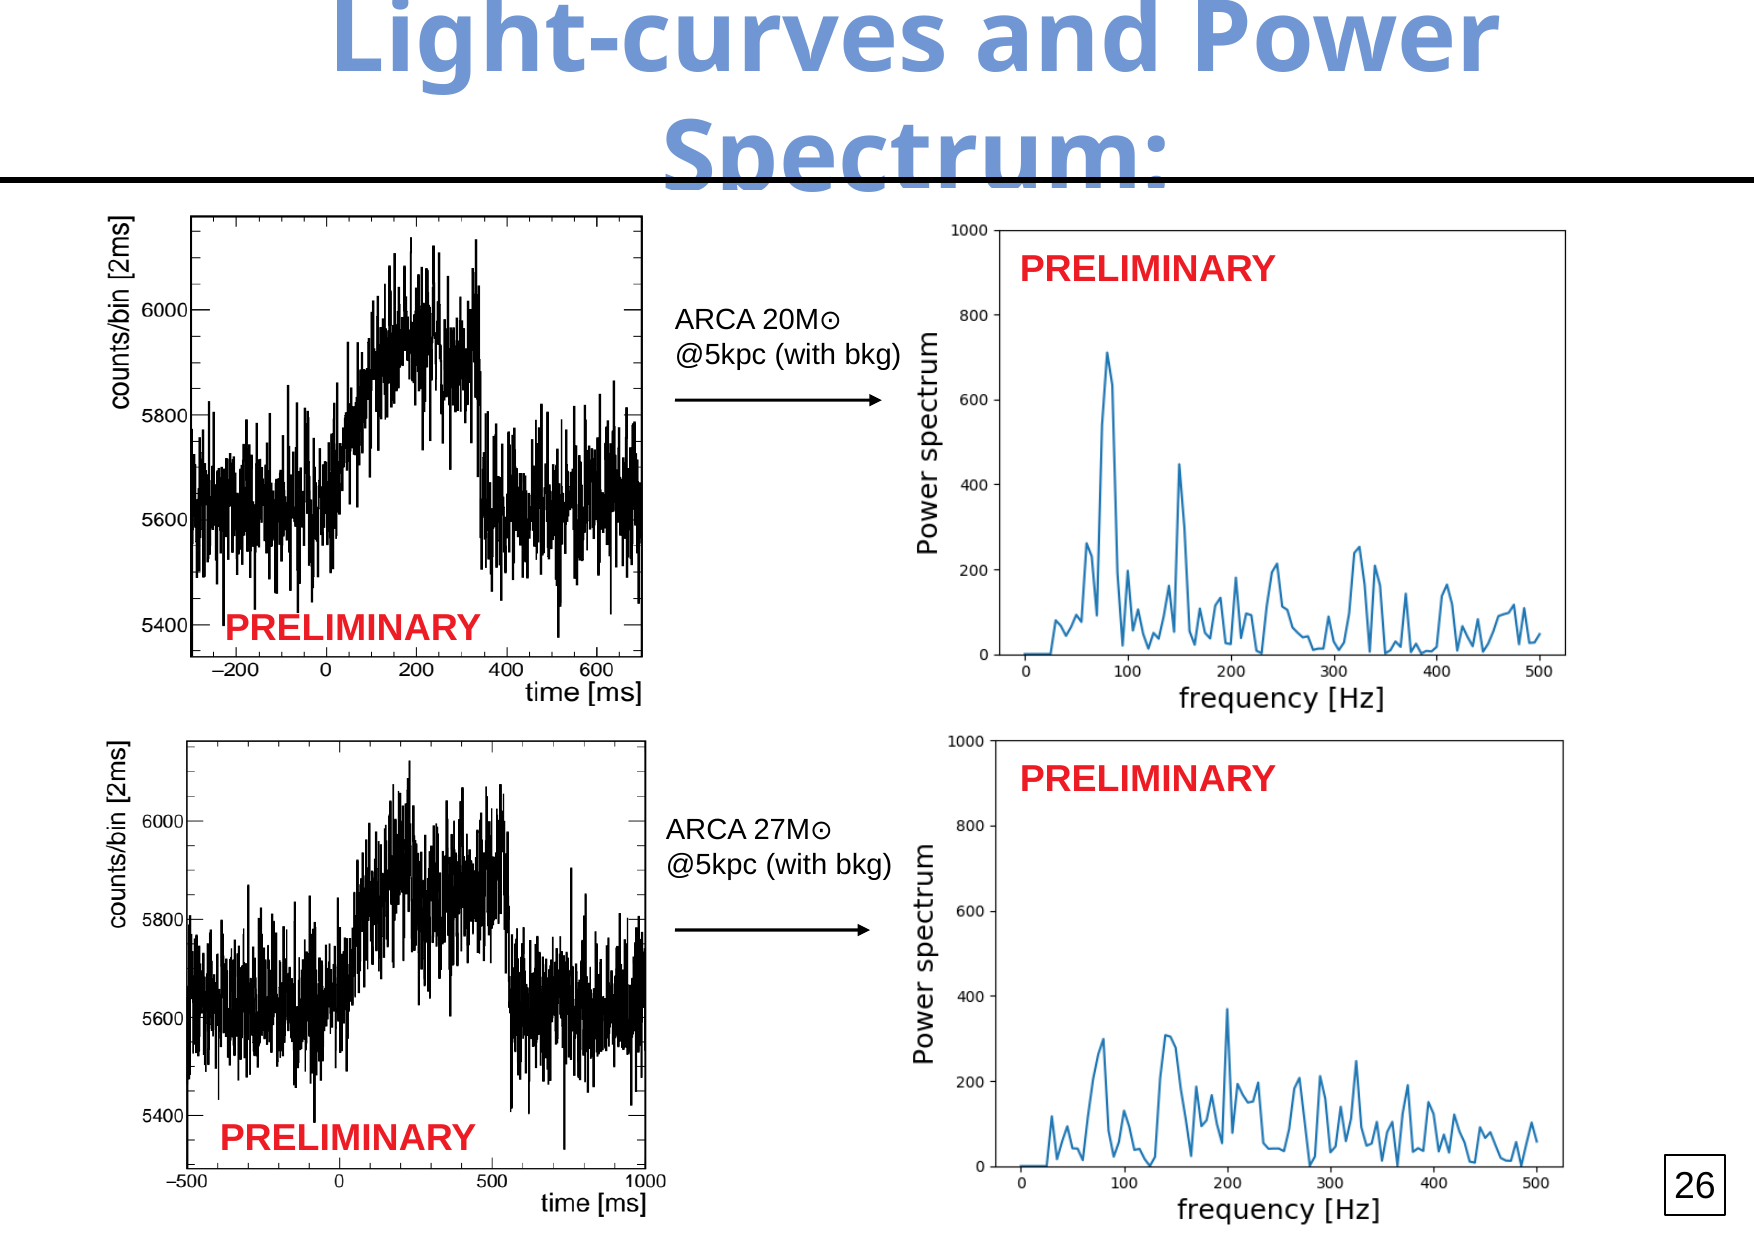

Light-curves and Power Spectrum:
PRELIMINARY
ARCA 20M⊙
@5kpc (with bkg)
PRELIMINARY
PRELIMINARY
ARCA 27M⊙
@5kpc (with bkg)
PRELIMINARY
26